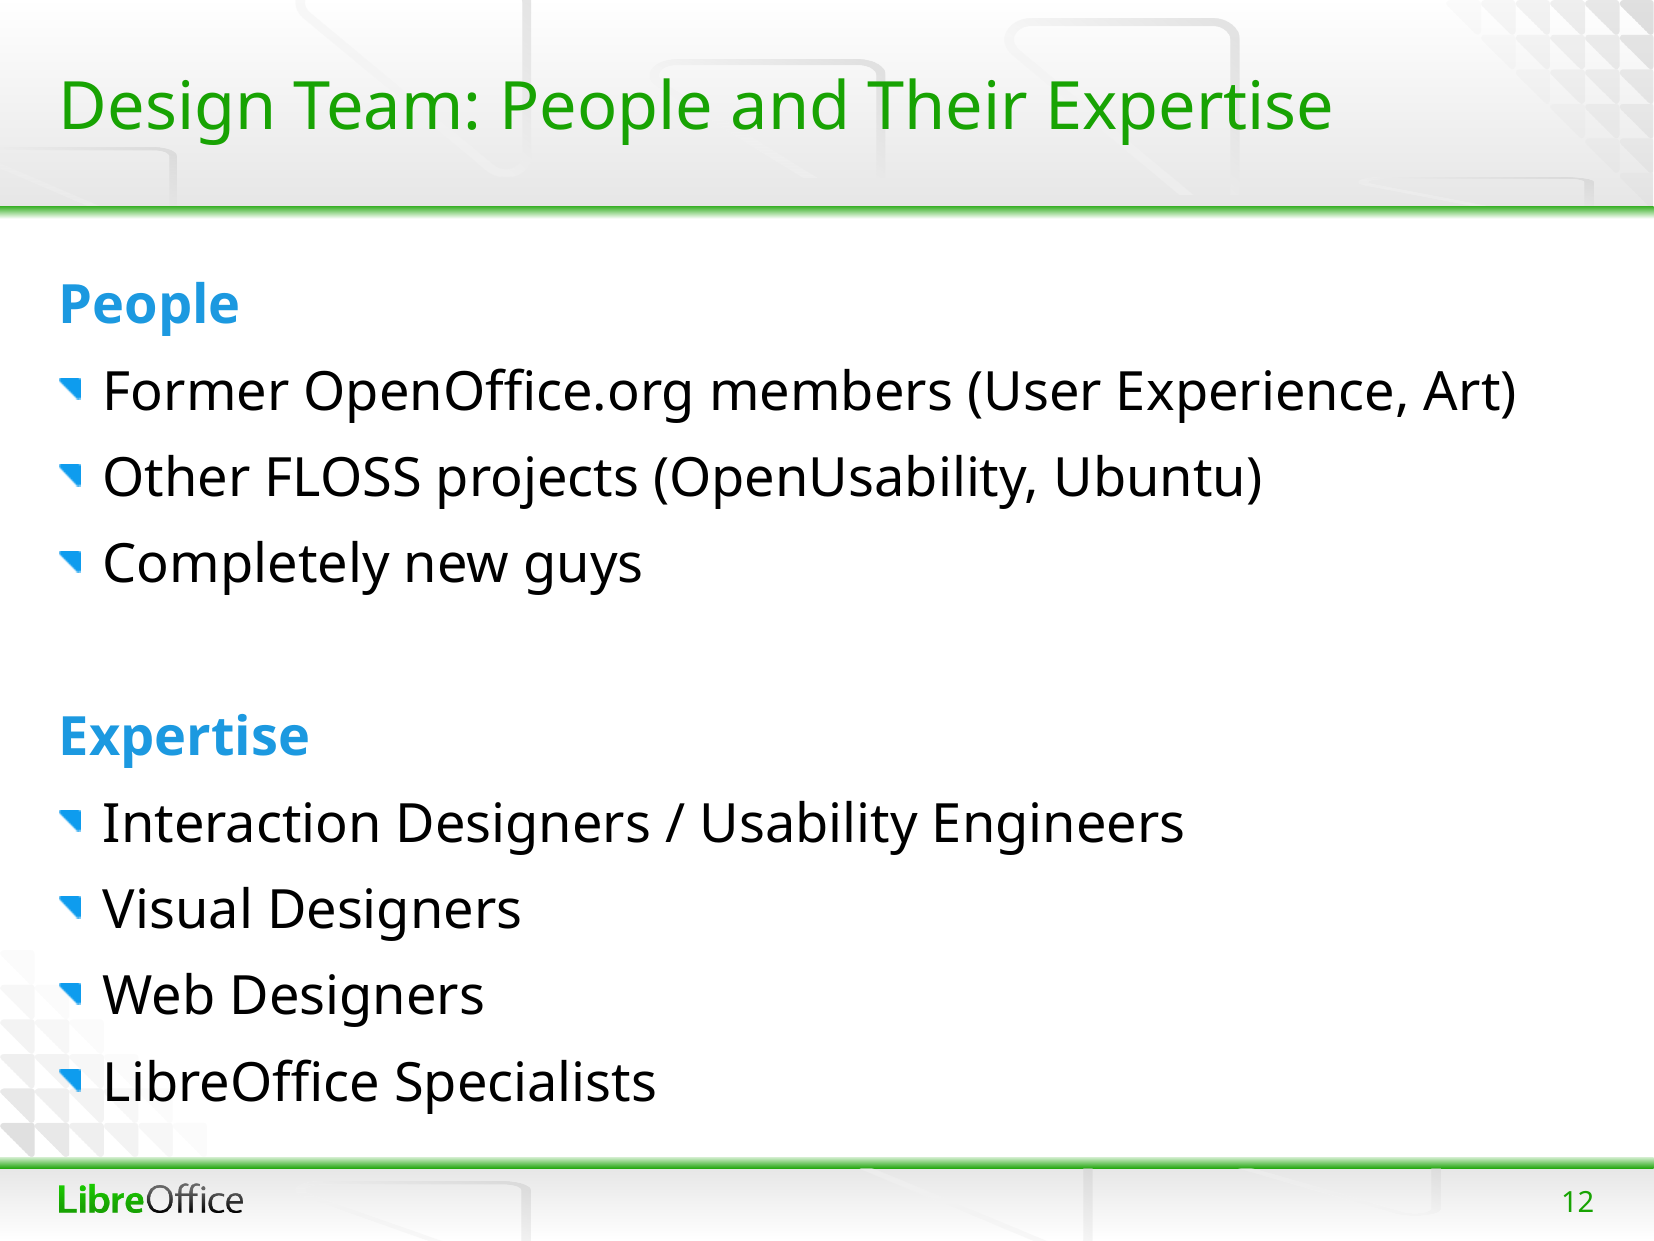

# Design Team: People and Their Expertise
People
Former OpenOffice.org members (User Experience, Art)
Other FLOSS projects (OpenUsability, Ubuntu)
Completely new guys
Expertise
Interaction Designers / Usability Engineers
Visual Designers
Web Designers
LibreOffice Specialists
12